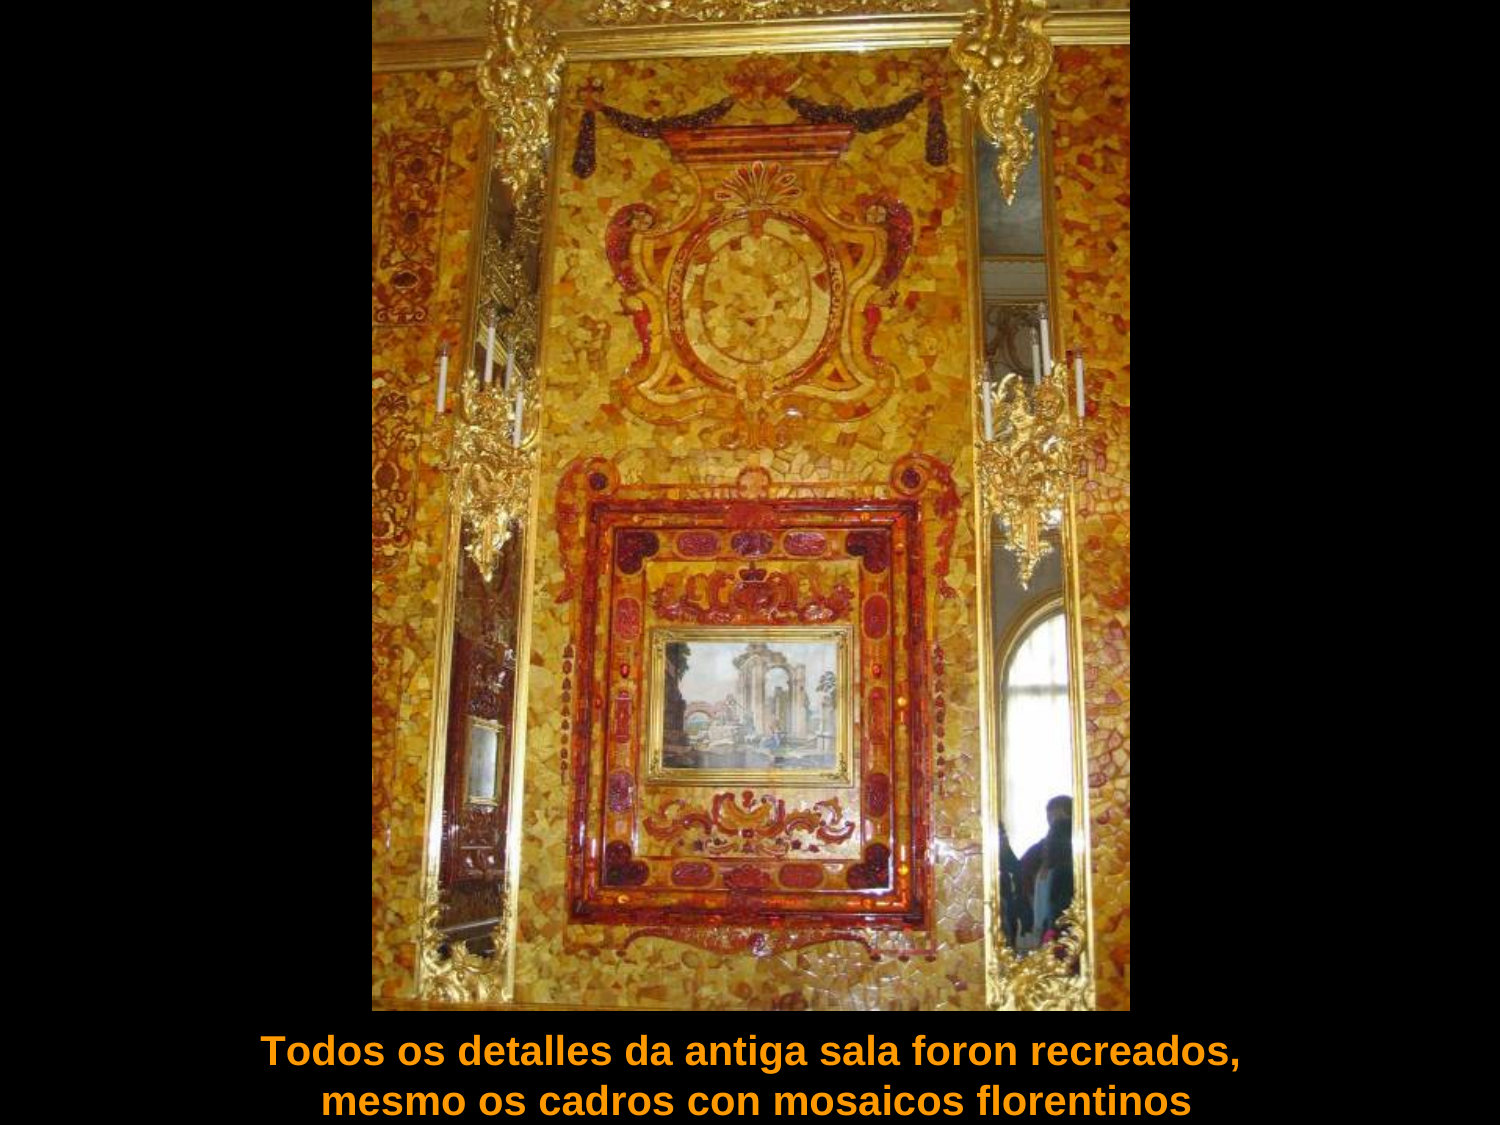

Todos os detalles da antiga sala foron recreados,
mesmo os cadros con mosaicos florentinos